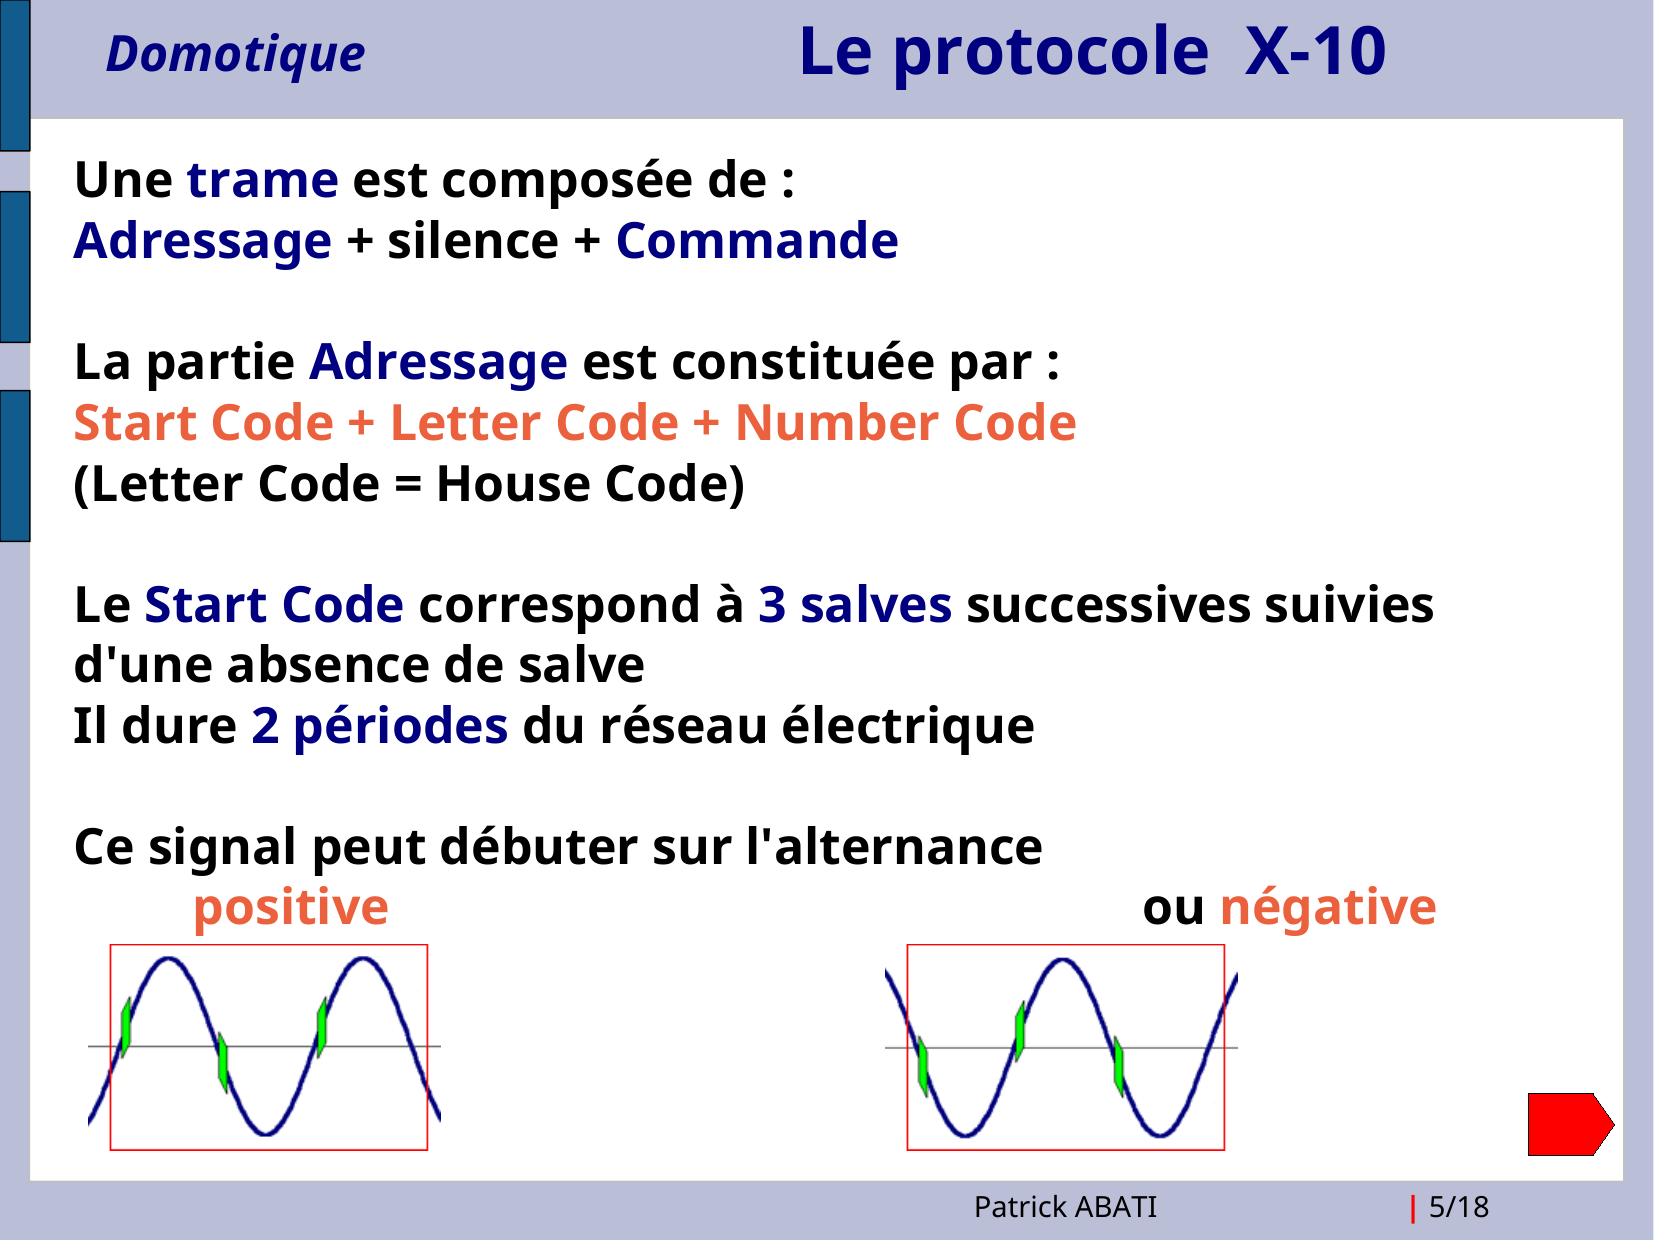

Une trame est composée de :
Adressage + silence + Commande
La partie Adressage est constituée par :
Start Code + Letter Code + Number Code
(Letter Code = House Code)
Le Start Code correspond à 3 salves successives suivies d'une absence de salve
Il dure 2 périodes du réseau électrique
Ce signal peut débuter sur l'alternance
	positive							ou négative